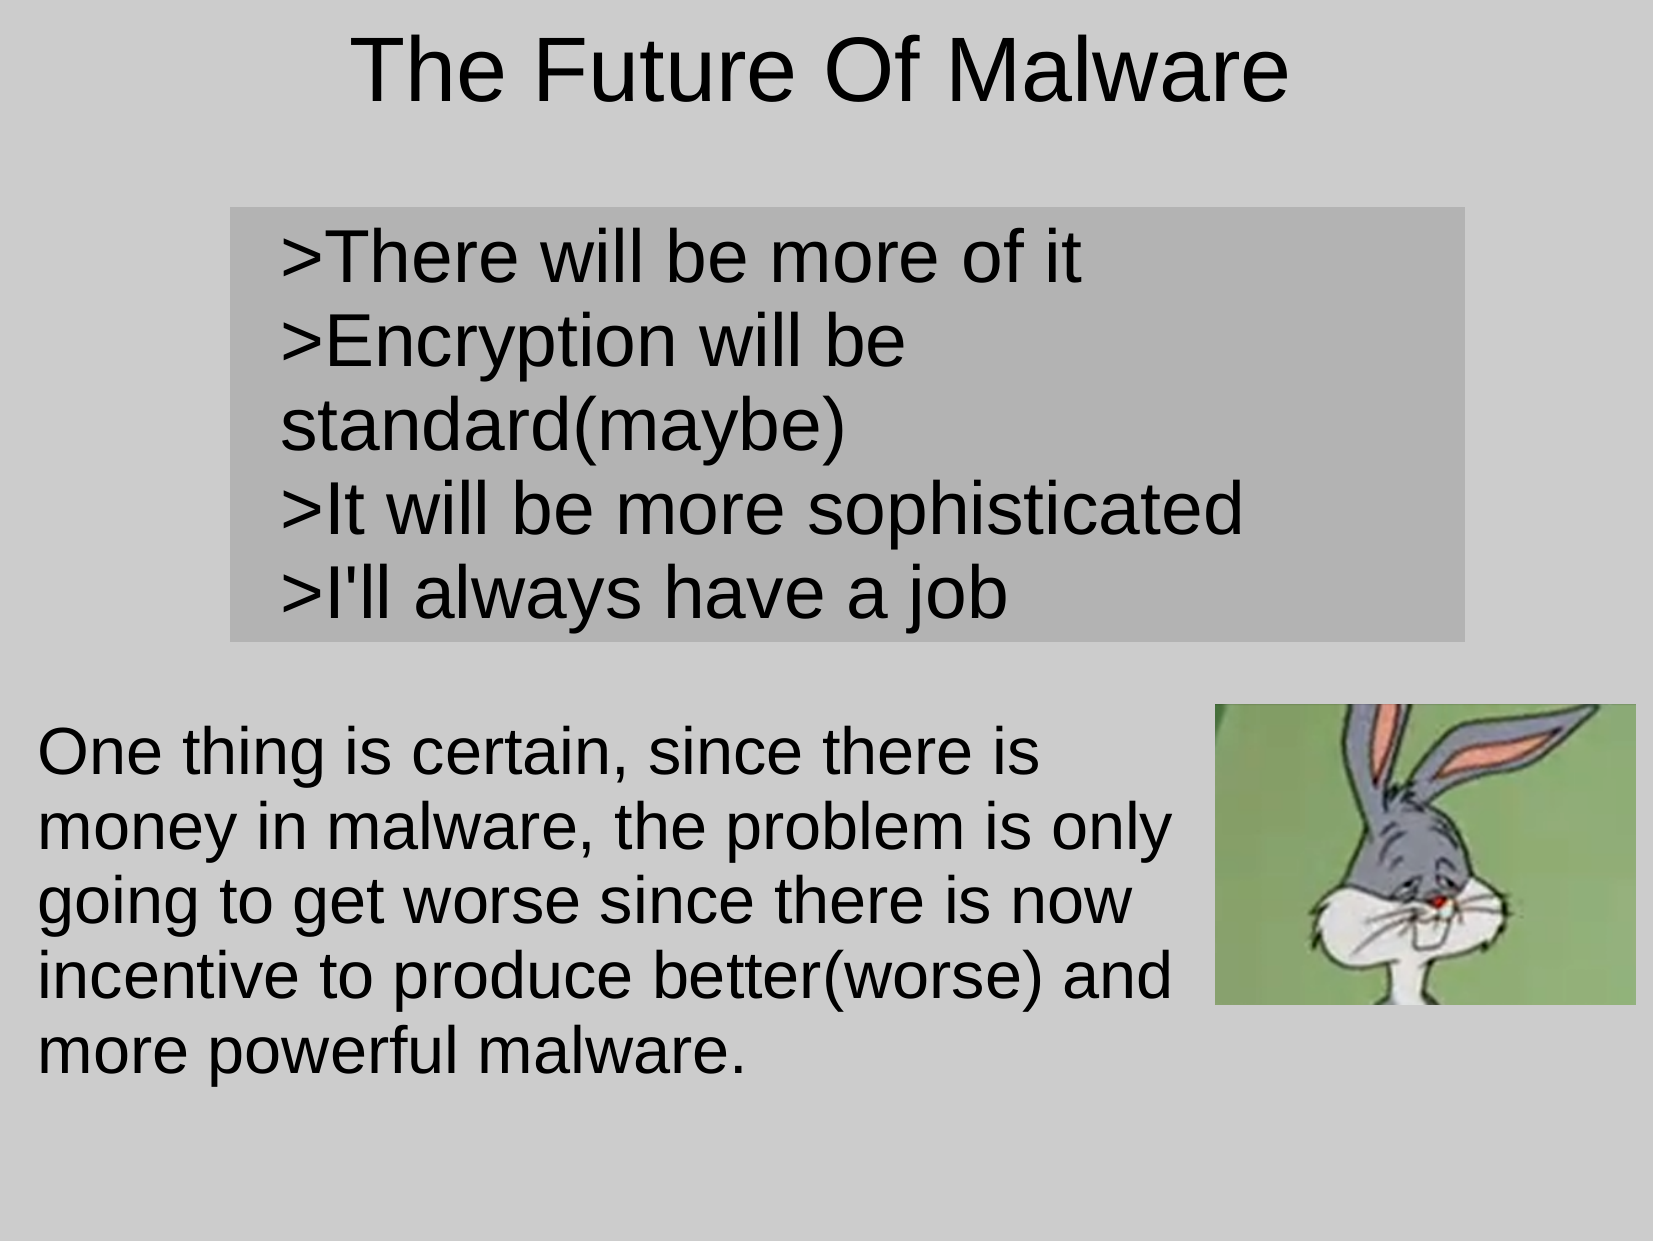

# The Future Of Malware
| >There will be more of it >Encryption will be standard(maybe) >It will be more sophisticated >I'll always have a job |
| --- |
One thing is certain, since there is money in malware, the problem is only going to get worse since there is now incentive to produce better(worse) and more powerful malware.